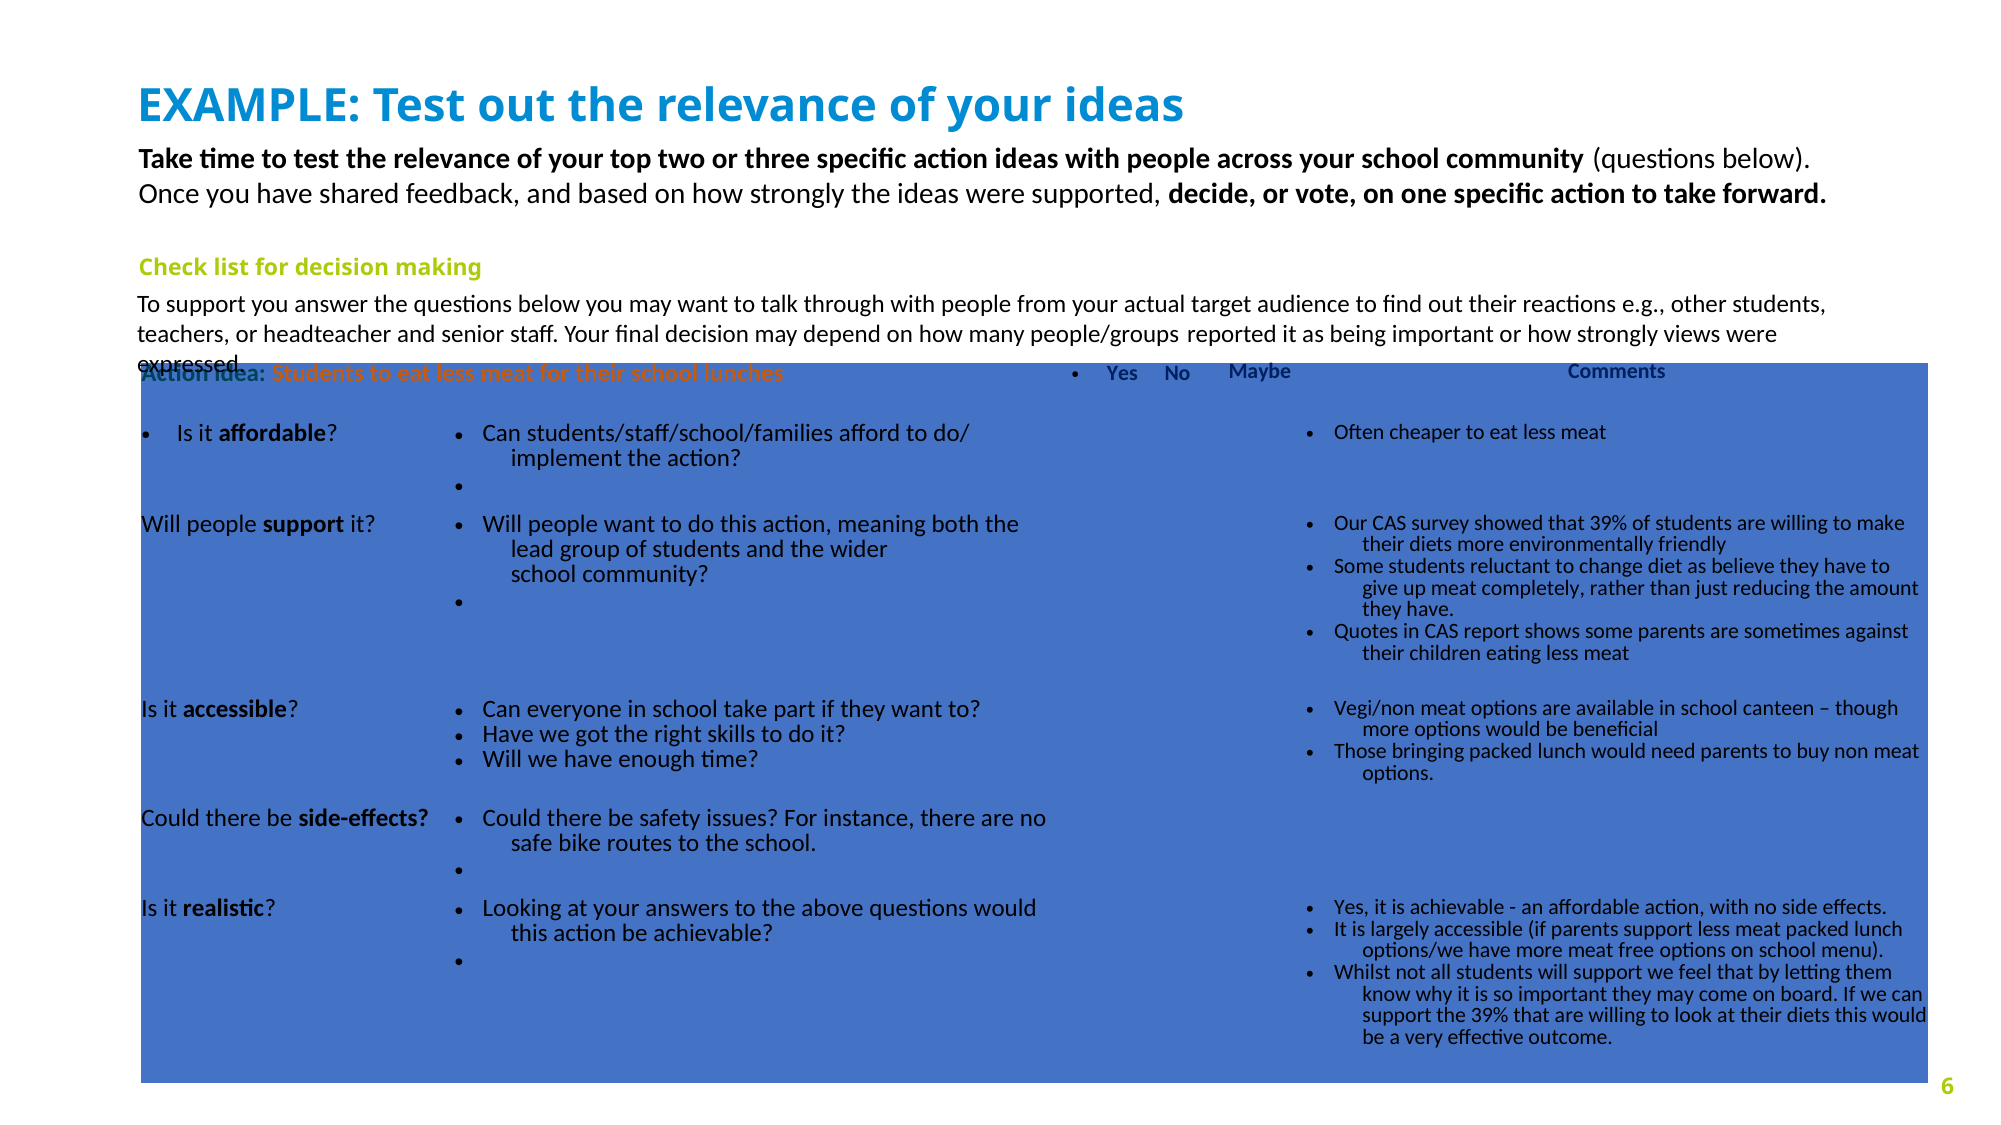

EXAMPLE: Test out the relevance of your ideas
Take time to test the relevance of your top two or three specific action ideas with people across your school community (questions below). Once you have shared feedback, and based on how strongly the ideas were supported, decide, or vote, on one specific action to take forward.
Check list for decision making
To support you answer the questions below you may want to talk through with people from your actual target audience to find out their reactions e.g., other students, teachers, or headteacher and senior staff. Your final decision may depend on how many people/groups reported it as being important or how strongly views were expressed.
| Action idea: Students to eat less meat for their school lunches | | Yes | No | Maybe | Comments |
| --- | --- | --- | --- | --- | --- |
| Is it affordable? | Can students/staff/school/families afford to do/ implement the action? | | | | Often cheaper to eat less meat |
| Will people support it? | Will people want to do this action, meaning both the lead group of students and the wider school community? | | | | Our CAS survey showed that 39% of students are willing to make their diets more environmentally friendly  Some students reluctant to change diet as believe they have to give up meat completely, rather than just reducing the amount they have. Quotes in CAS report shows some parents are sometimes against their children eating less meat |
| Is it accessible? | Can everyone in school take part if they want to?  Have we got the right skills to do it?   Will we have enough time? | | | | Vegi/non meat options are available in school canteen – though more options would be beneficial  Those bringing packed lunch would need parents to buy non meat options. |
| Could there be side-effects? | Could there be safety issues? For instance, there are no safe bike routes to the school. | | | | |
| Is it realistic? | Looking at your answers to the above questions would this action be achievable? | | | | Yes, it is achievable - an affordable action, with no side effects. It is largely accessible (if parents support less meat packed lunch options/we have more meat free options on school menu).  Whilst not all students will support we feel that by letting them know why it is so important they may come on board. If we can support the 39% that are willing to look at their diets this would be a very effective outcome. |
6